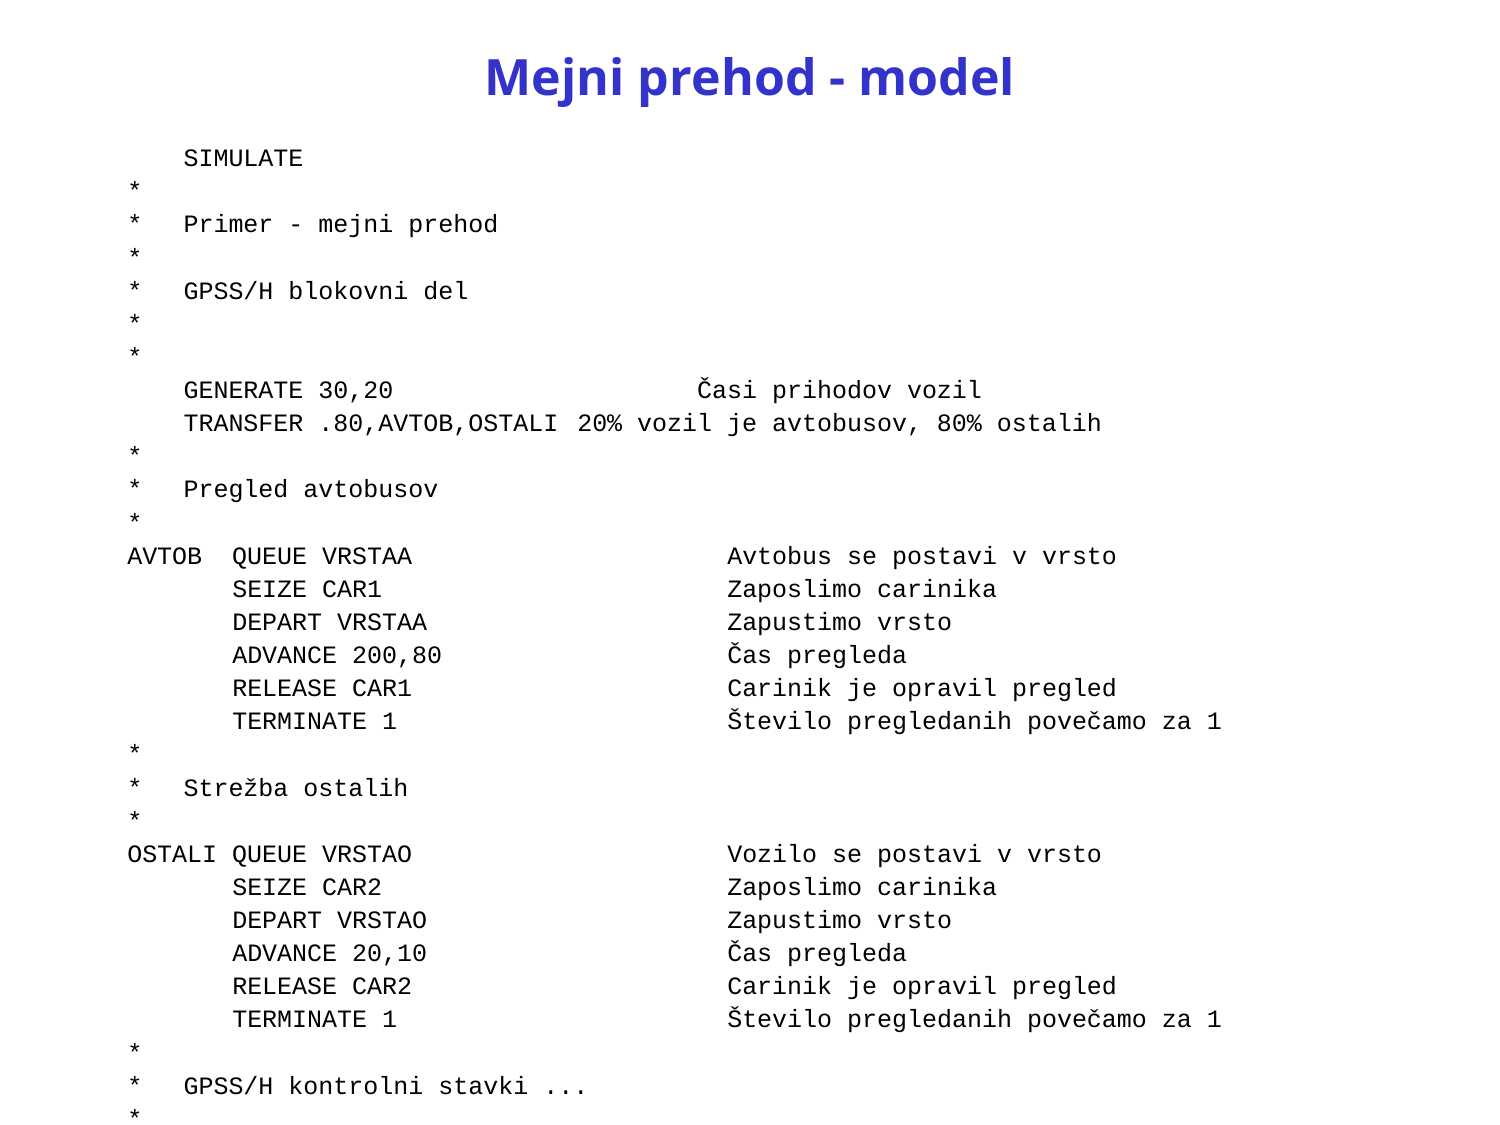

# Mejni prehod - model
	SIMULATE
*
*	Primer - mejni prehod
*
*	GPSS/H blokovni del
*
*
	GENERATE 30,20		 Časi prihodov vozil
	TRANSFER .80,AVTOB,OSTALI	20% vozil je avtobusov, 80% ostalih
*
*	Pregled avtobusov
*
AVTOB QUEUE VRSTAA			Avtobus se postavi v vrsto
 SEIZE CAR1			Zaposlimo carinika
 DEPART VRSTAA		Zapustimo vrsto
 ADVANCE 200,80 		Čas pregleda
 RELEASE CAR1			Carinik je opravil pregled
 TERMINATE 1			Število pregledanih povečamo za 1
*
*	Strežba ostalih
*
OSTALI QUEUE VRSTAO			Vozilo se postavi v vrsto
 SEIZE CAR2			Zaposlimo carinika
 DEPART VRSTAO		Zapustimo vrsto
 ADVANCE 20,10		Čas pregleda
 RELEASE CAR2			Carinik je opravil pregled
 TERMINATE 1			Število pregledanih povečamo za 1
*
*	GPSS/H kontrolni stavki ...
*